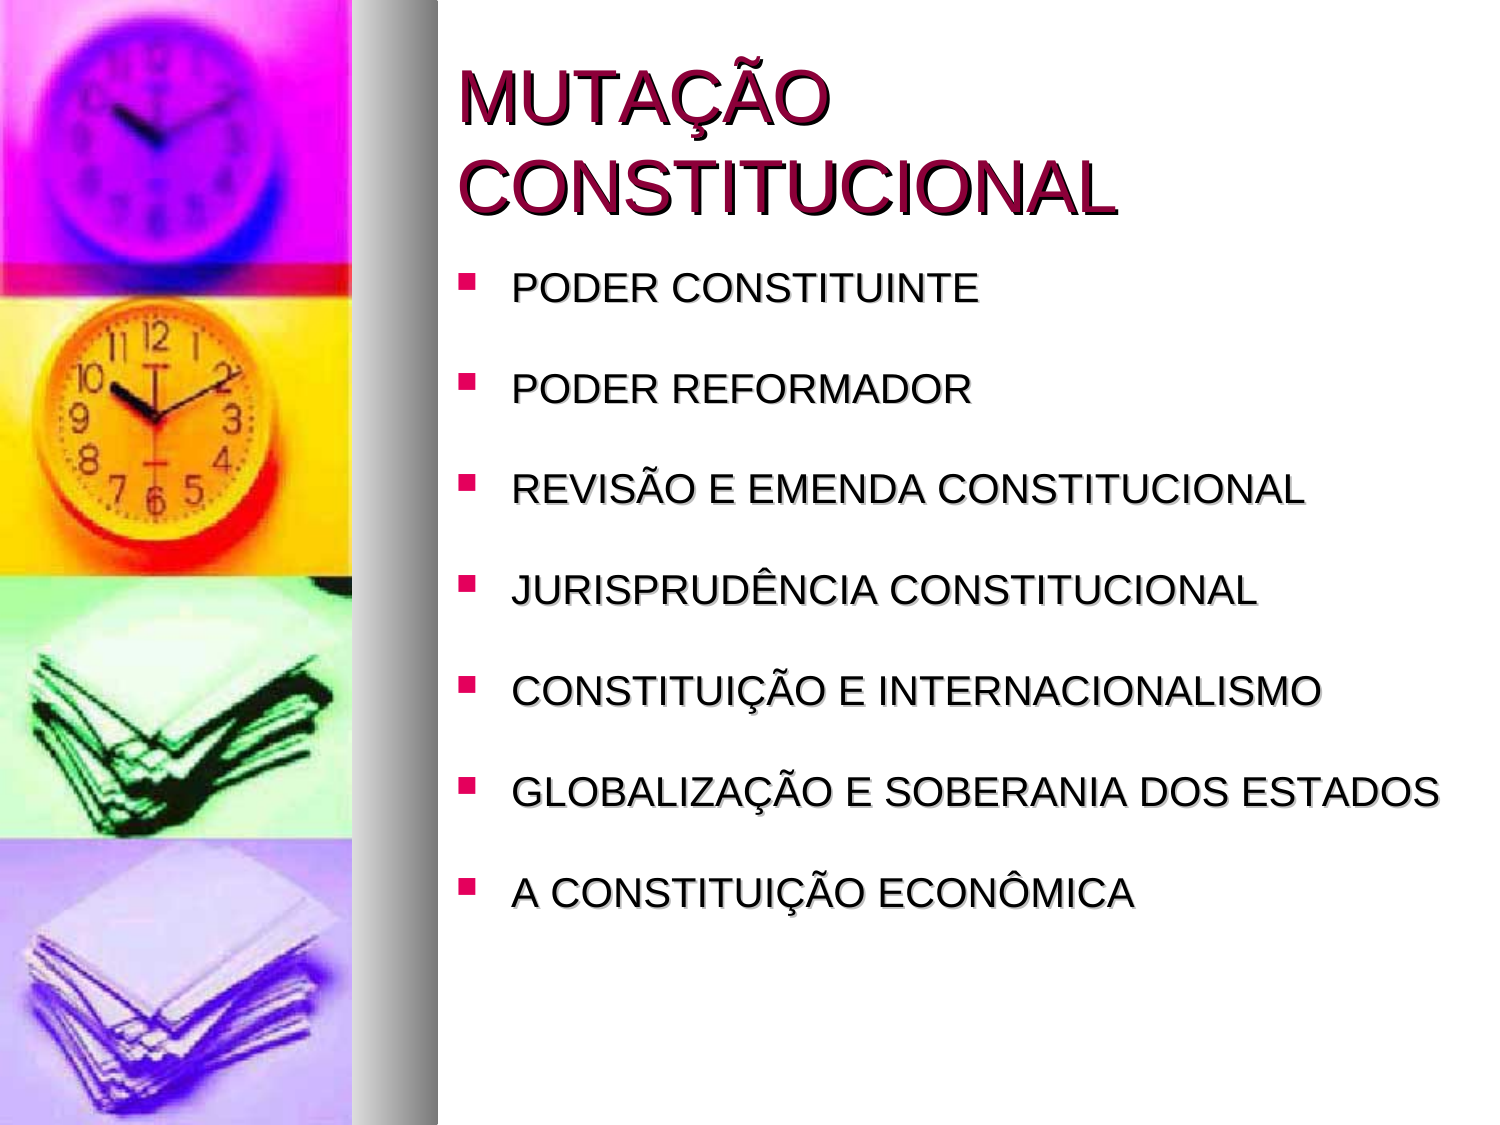

# MUTAÇÃO CONSTITUCIONAL
PODER CONSTITUINTE
PODER REFORMADOR
REVISÃO E EMENDA CONSTITUCIONAL
JURISPRUDÊNCIA CONSTITUCIONAL
CONSTITUIÇÃO E INTERNACIONALISMO
GLOBALIZAÇÃO E SOBERANIA DOS ESTADOS
A CONSTITUIÇÃO ECONÔMICA